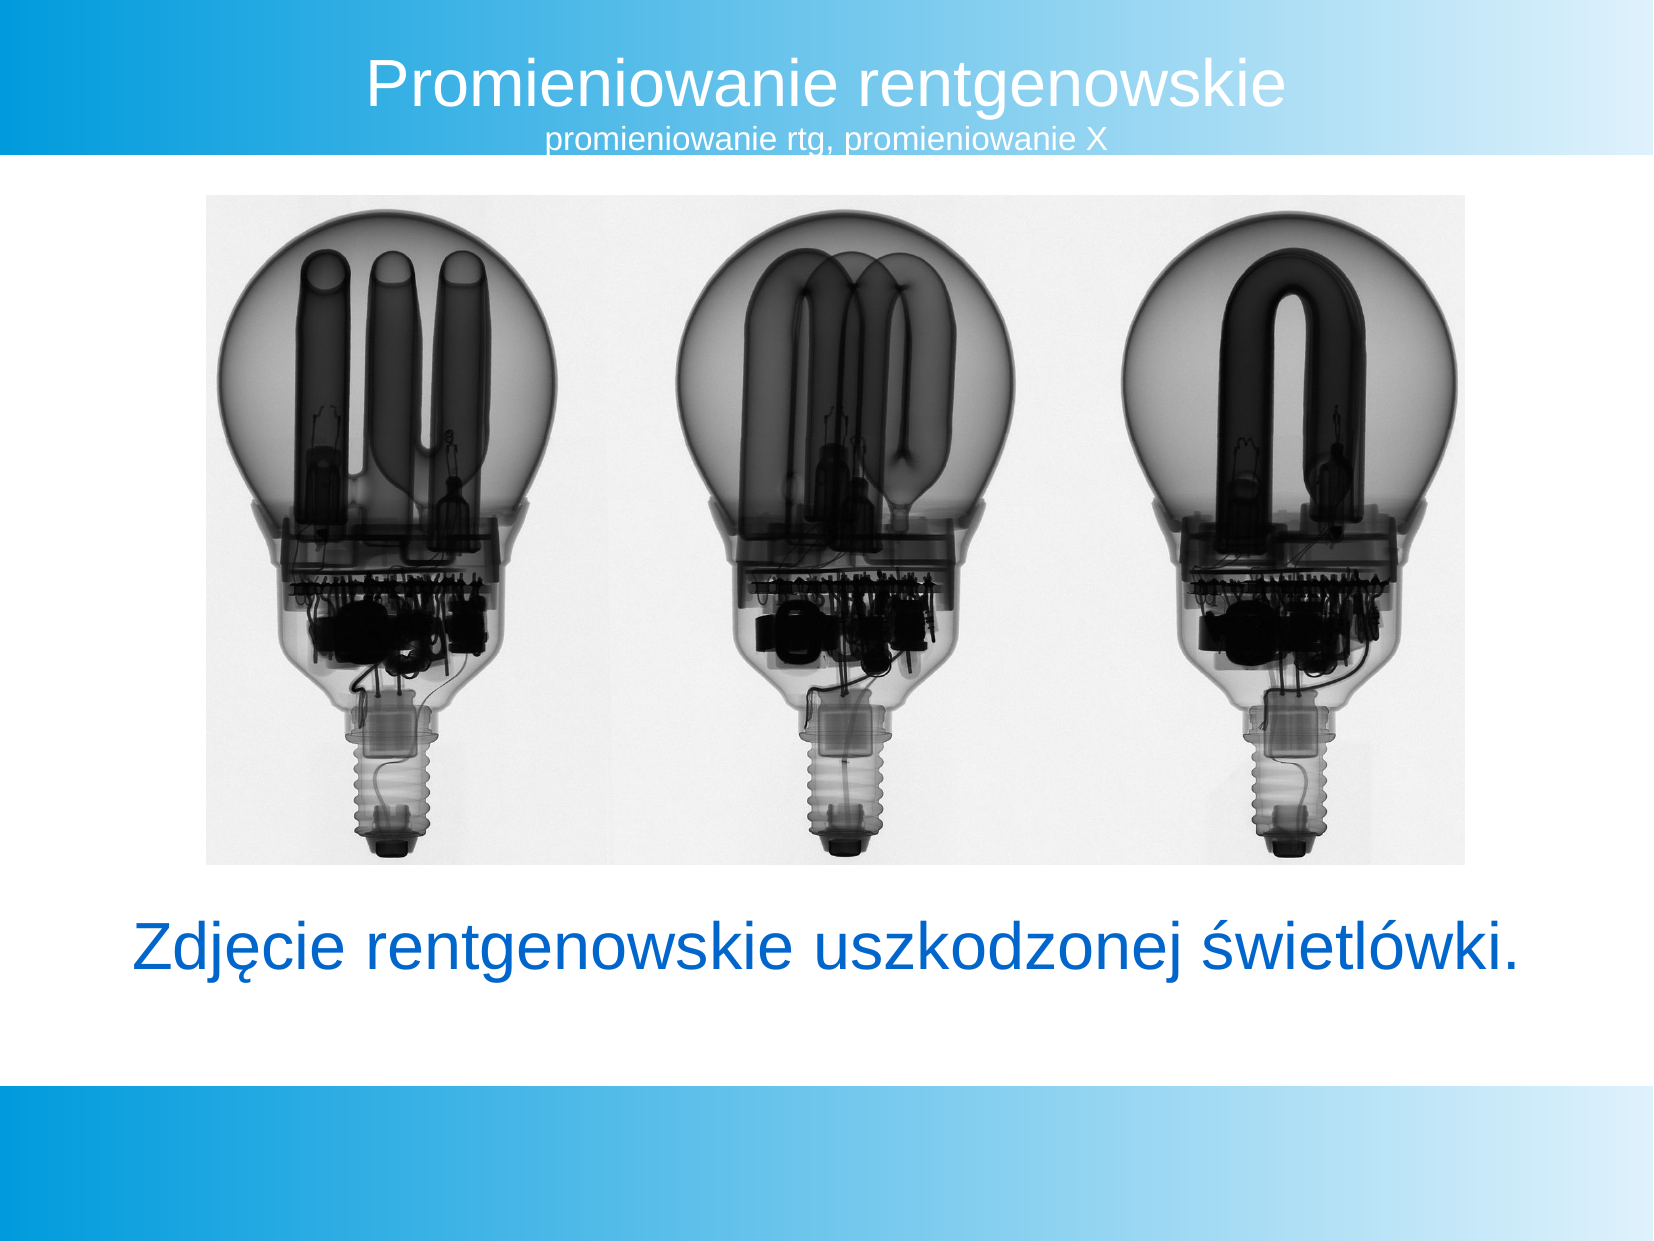

# Promieniowanie rentgenowskie promieniowanie rtg, promieniowanie X
Zdjęcie rentgenowskie uszkodzonej świetlówki.